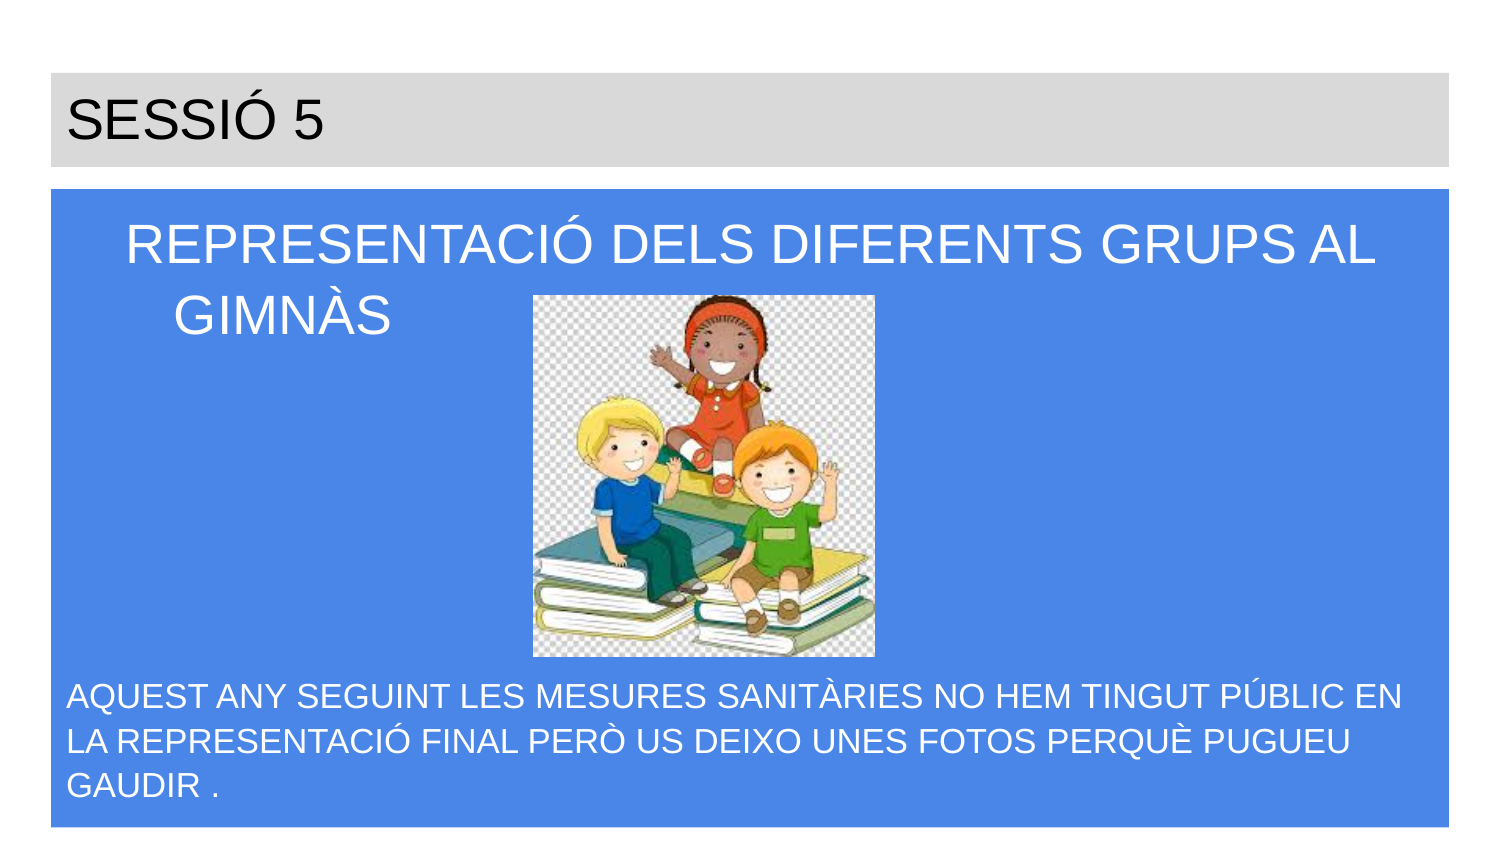

# SESSIÓ 5
 REPRESENTACIÓ DELS DIFERENTS GRUPS AL GIMNÀS
AQUEST ANY SEGUINT LES MESURES SANITÀRIES NO HEM TINGUT PÚBLIC EN LA REPRESENTACIÓ FINAL PERÒ US DEIXO UNES FOTOS PERQUÈ PUGUEU GAUDIR .